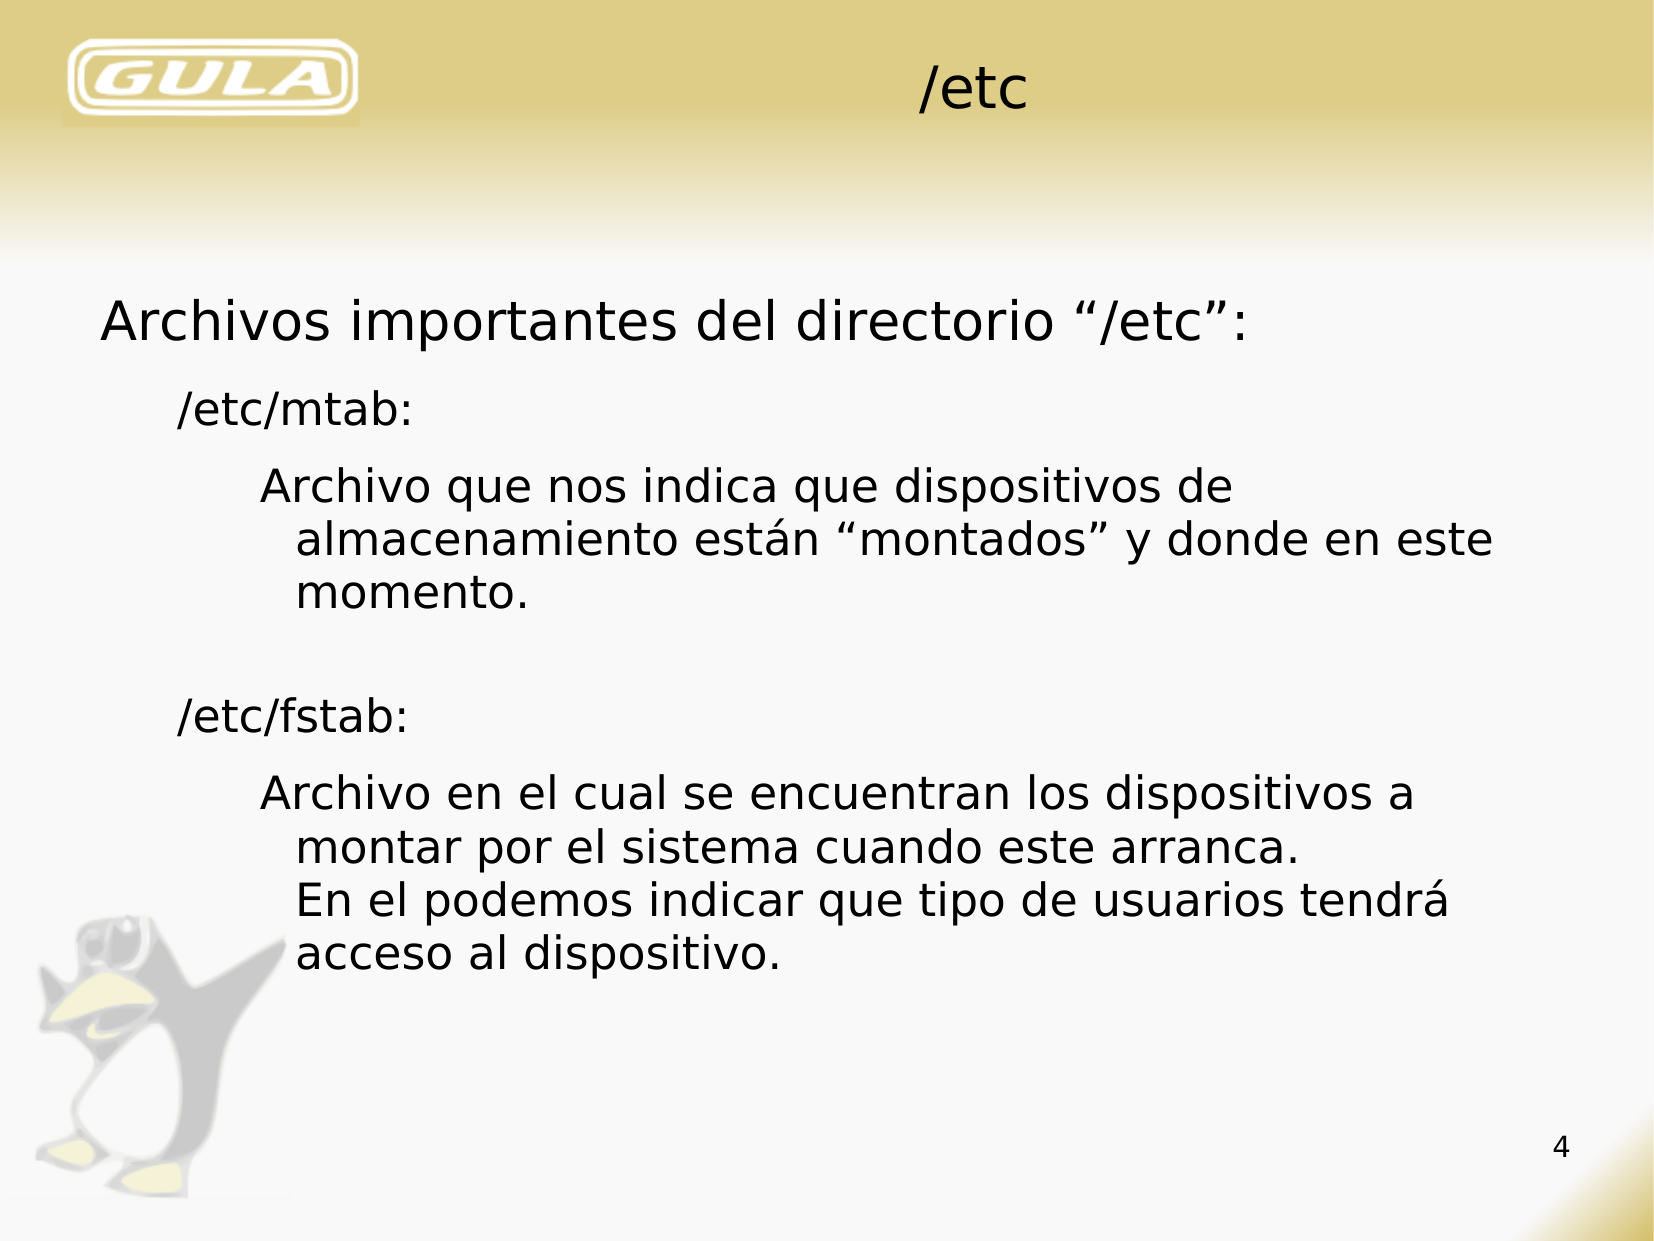

/etc
# Archivos importantes del directorio “/etc”:
/etc/mtab:
Archivo que nos indica que dispositivos de almacenamiento están “montados” y donde en este momento.
/etc/fstab:
Archivo en el cual se encuentran los dispositivos a montar por el sistema cuando este arranca.
En el podemos indicar que tipo de usuarios tendrá acceso al dispositivo.
4